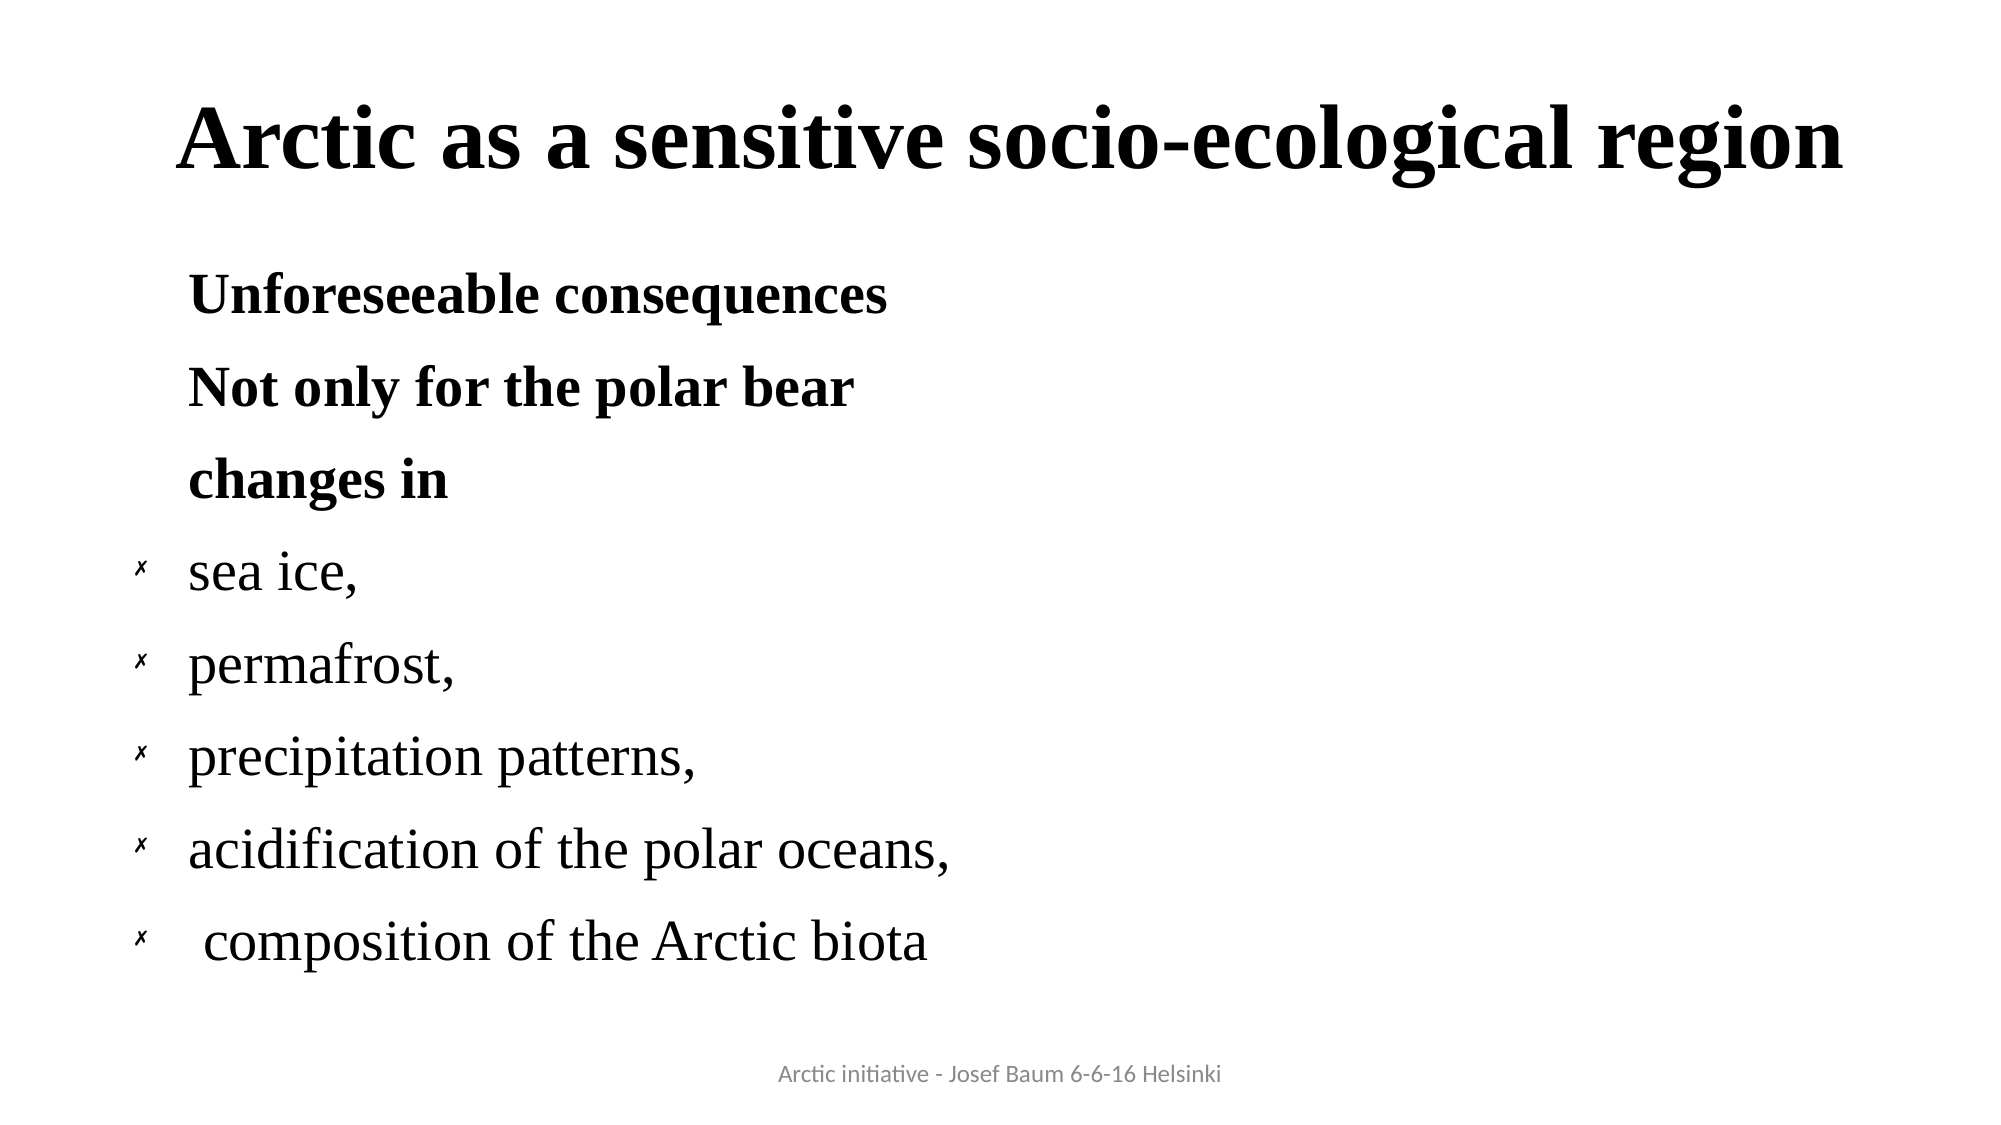

# Arctic as a sensitive socio-ecological region
Unforeseeable consequences
Not only for the polar bear
changes in
sea ice,
permafrost,
precipitation patterns,
acidification of the polar oceans,
 composition of the Arctic biota
Arctic initiative - Josef Baum 6-6-16 Helsinki